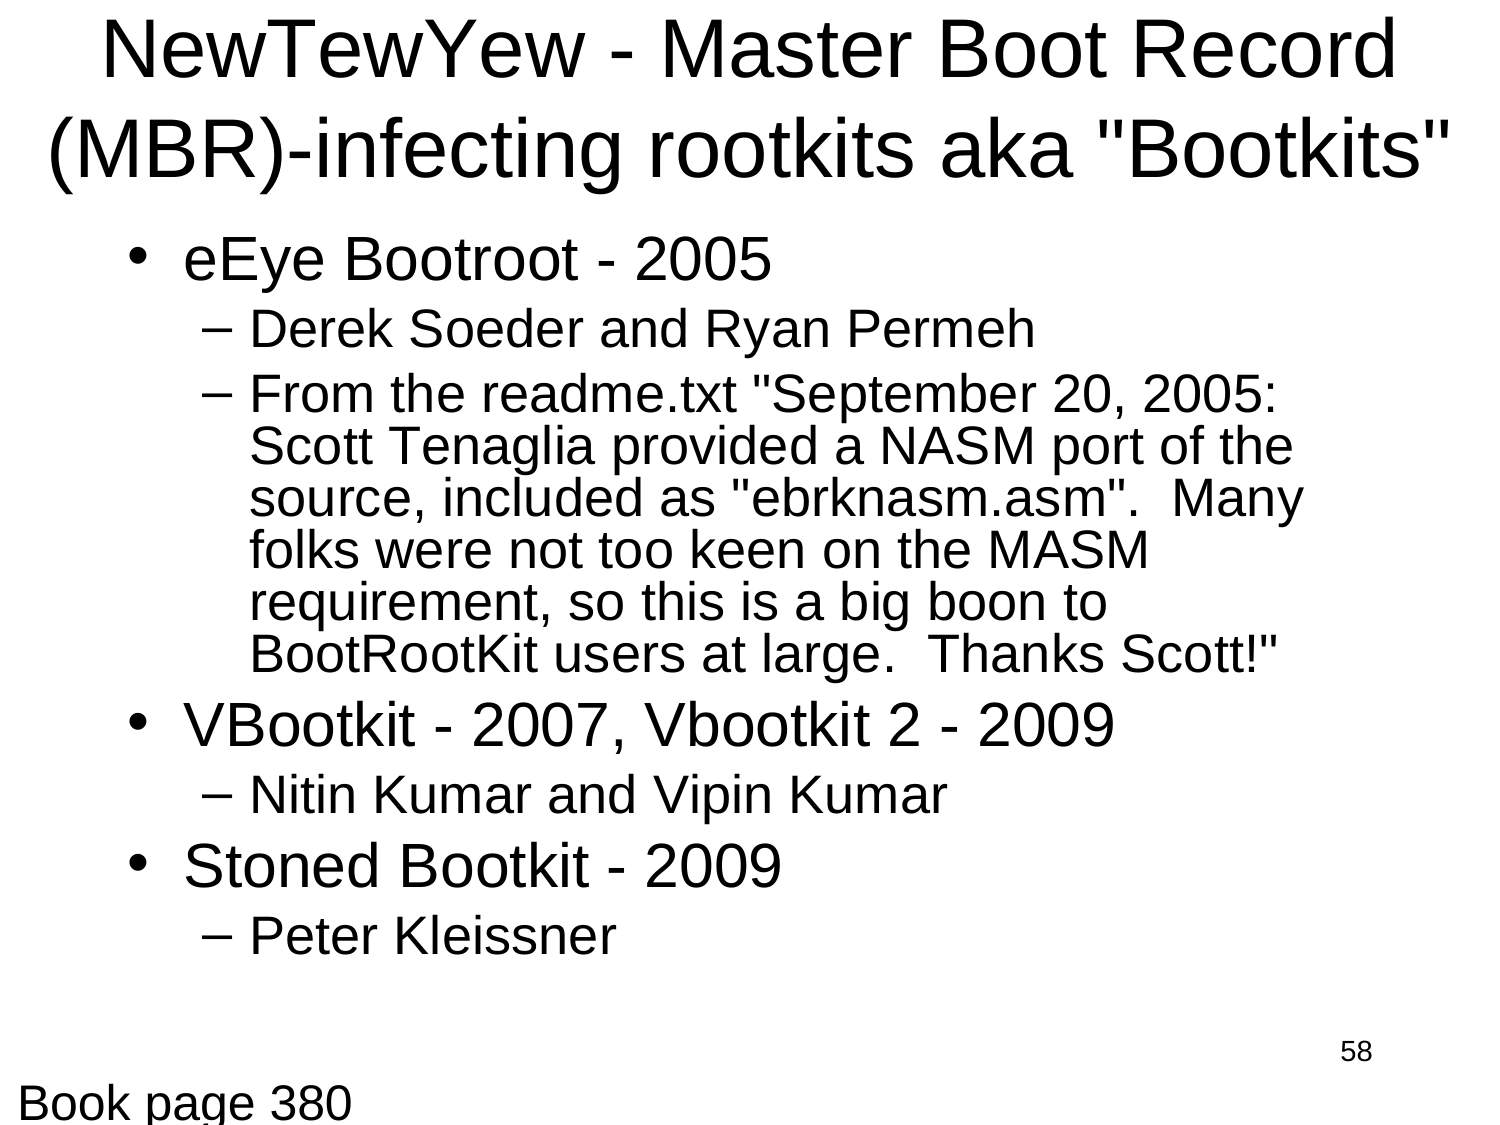

# NewTewYew - Master Boot Record (MBR)-infecting rootkits aka "Bootkits"
eEye Bootroot - 2005
Derek Soeder and Ryan Permeh
From the readme.txt "September 20, 2005: Scott Tenaglia provided a NASM port of the source, included as "ebrknasm.asm". Many folks were not too keen on the MASM requirement, so this is a big boon to BootRootKit users at large. Thanks Scott!"
VBootkit - 2007, Vbootkit 2 - 2009
Nitin Kumar and Vipin Kumar
Stoned Bootkit - 2009
Peter Kleissner
Book page 380